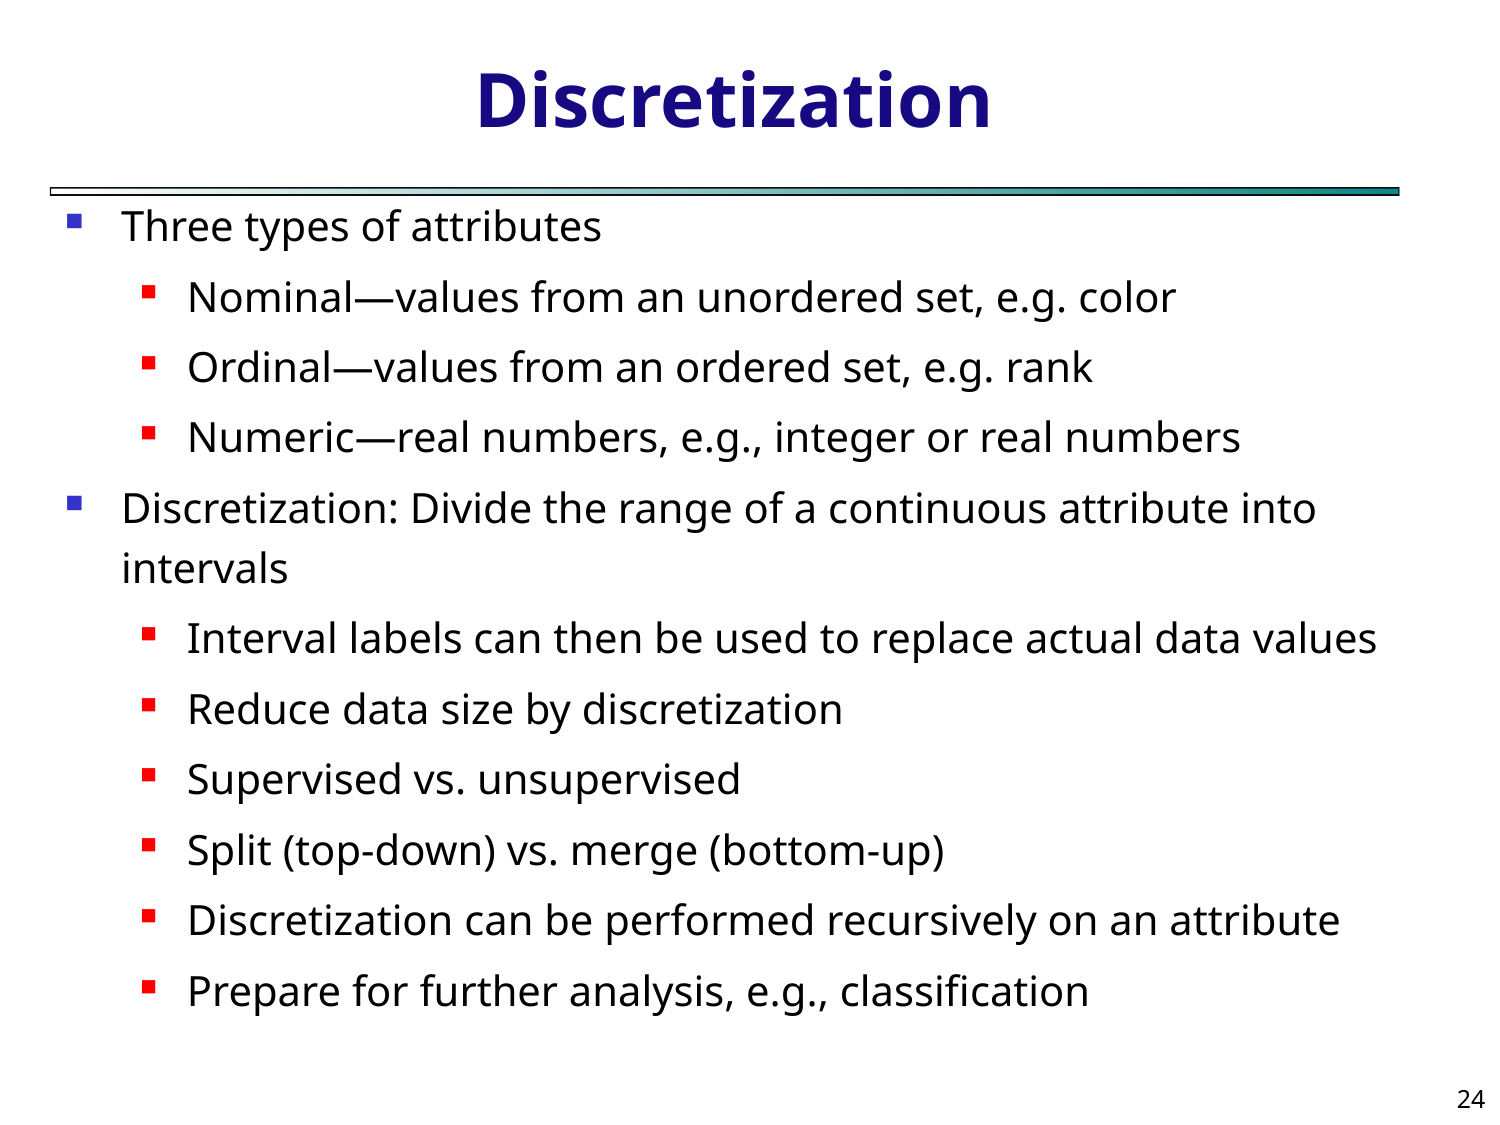

# Discretization
Three types of attributes
Nominal—values from an unordered set, e.g. color
Ordinal—values from an ordered set, e.g. rank
Numeric—real numbers, e.g., integer or real numbers
Discretization: Divide the range of a continuous attribute into intervals
Interval labels can then be used to replace actual data values
Reduce data size by discretization
Supervised vs. unsupervised
Split (top-down) vs. merge (bottom-up)
Discretization can be performed recursively on an attribute
Prepare for further analysis, e.g., classification